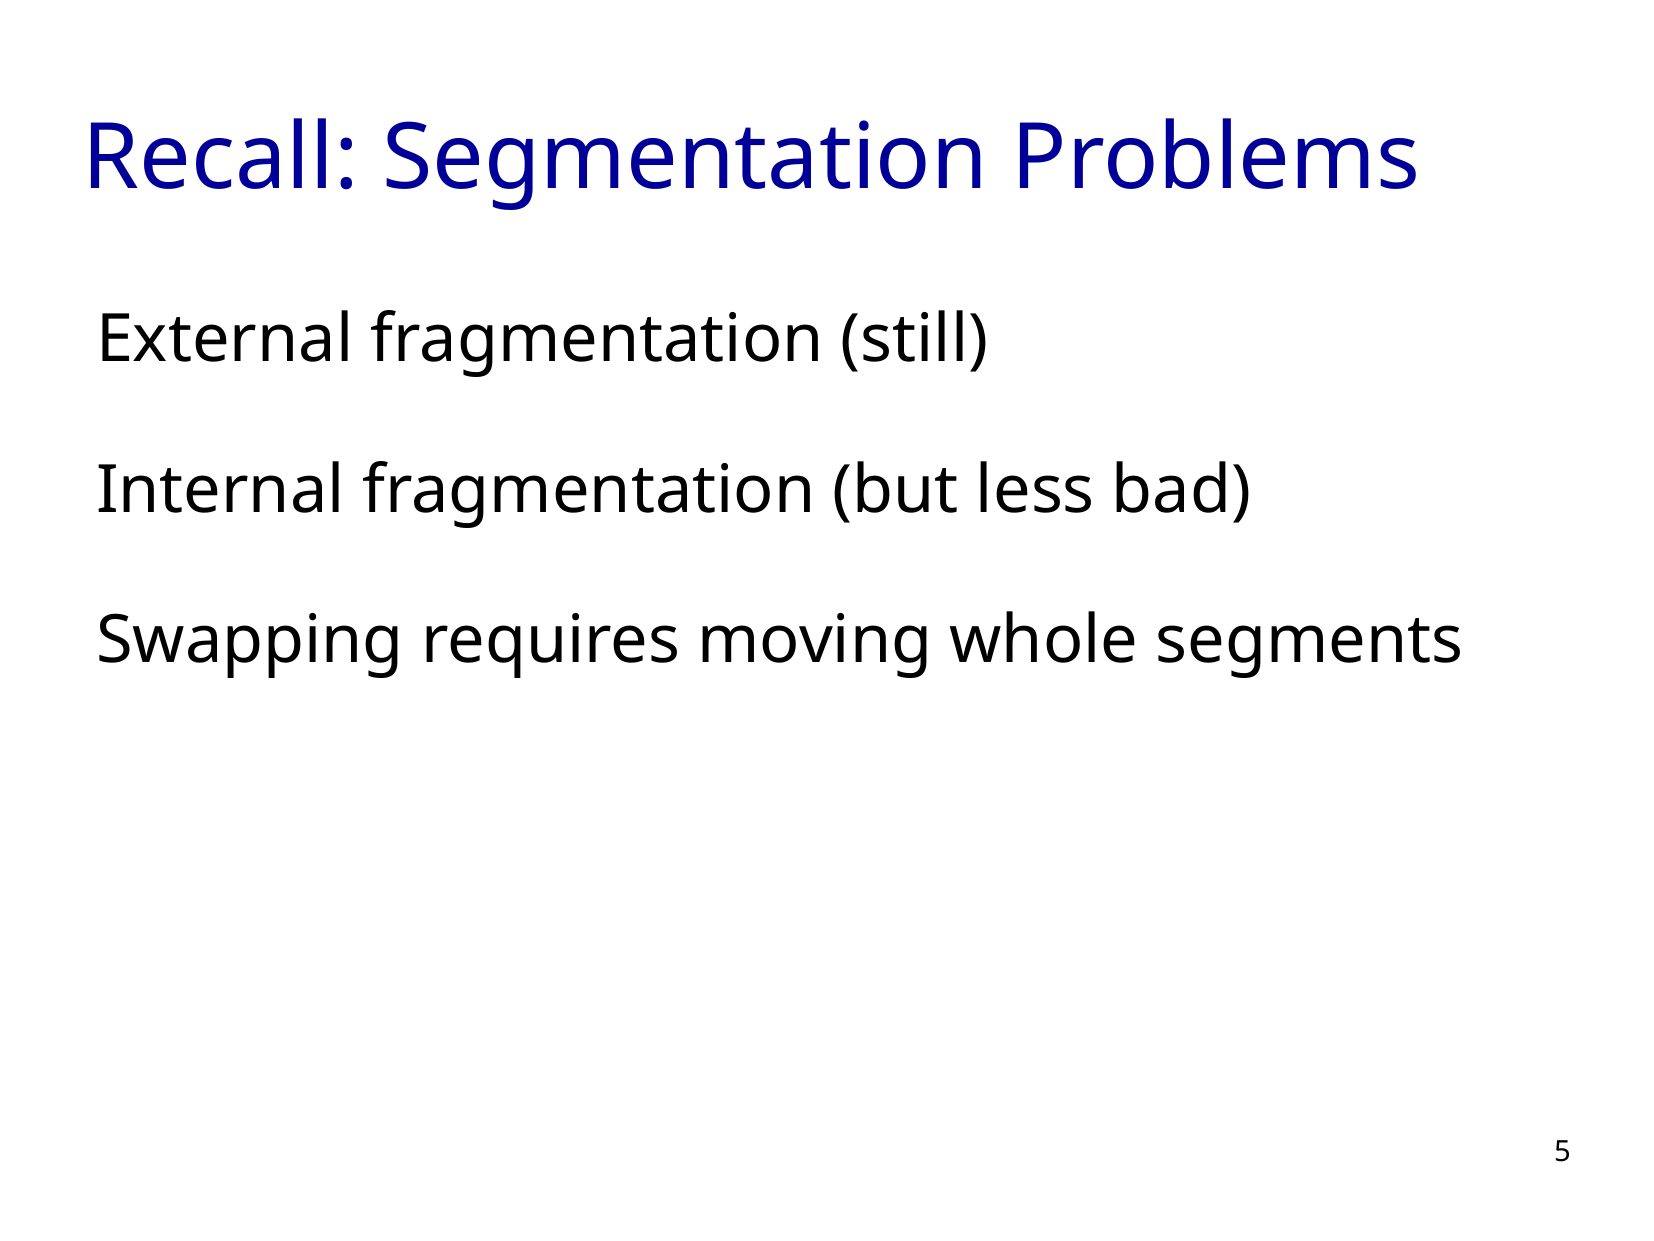

# Recall: Segmentation Problems
External fragmentation (still)
Internal fragmentation (but less bad)
Swapping requires moving whole segments
5